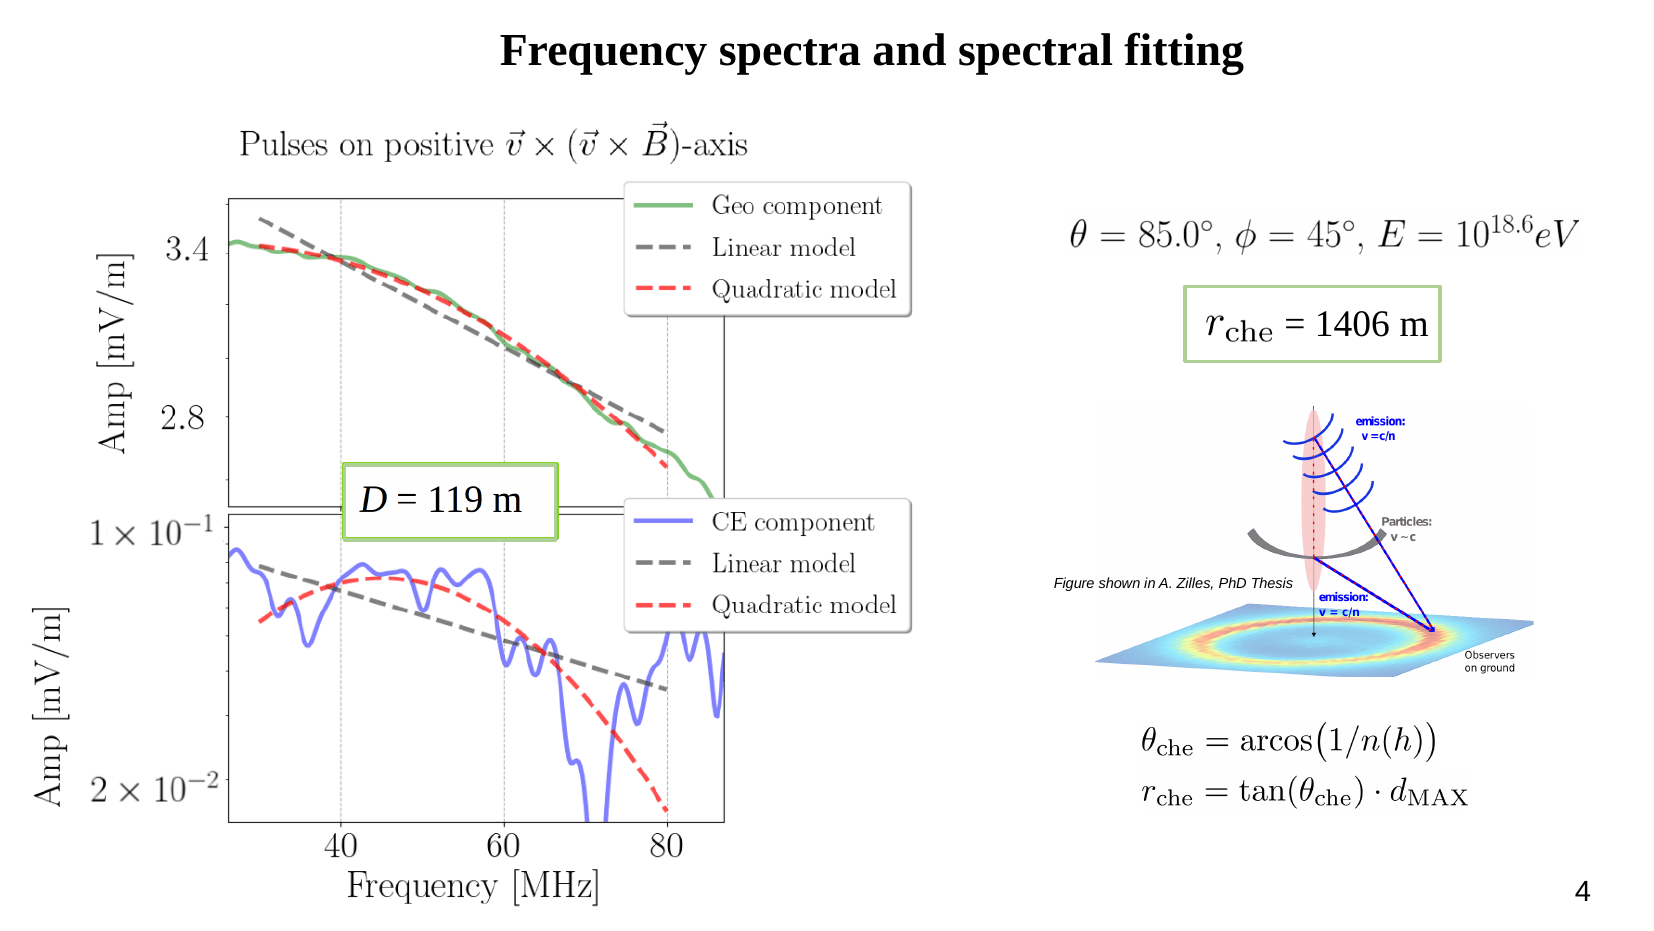

Frequency spectra and spectral fitting
 = 1406 m
 Figure shown in A. Zilles, PhD Thesis